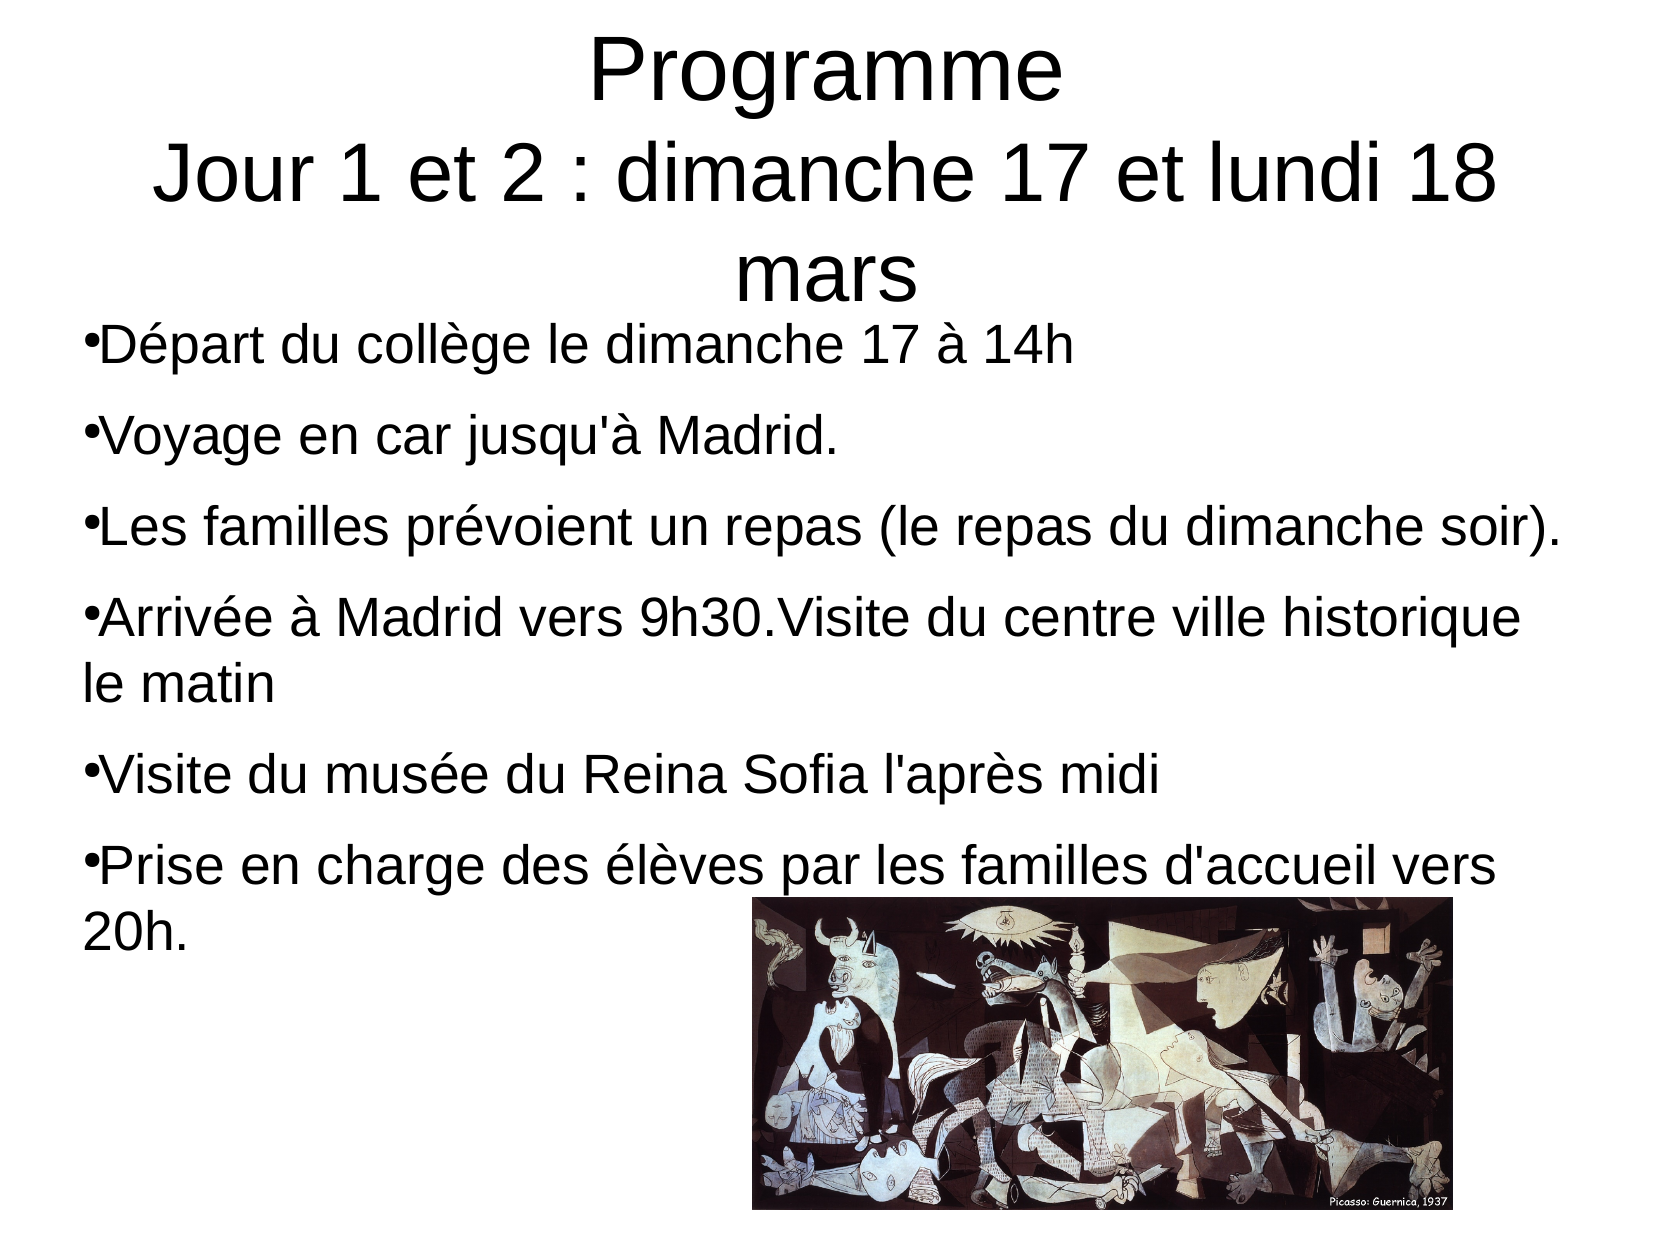

# Programme Jour 1 et 2 : dimanche 17 et lundi 18 mars
Départ du collège le dimanche 17 à 14h
Voyage en car jusqu'à Madrid.
Les familles prévoient un repas (le repas du dimanche soir).
Arrivée à Madrid vers 9h30.Visite du centre ville historique le matin
Visite du musée du Reina Sofia l'après midi
Prise en charge des élèves par les familles d'accueil vers 20h.